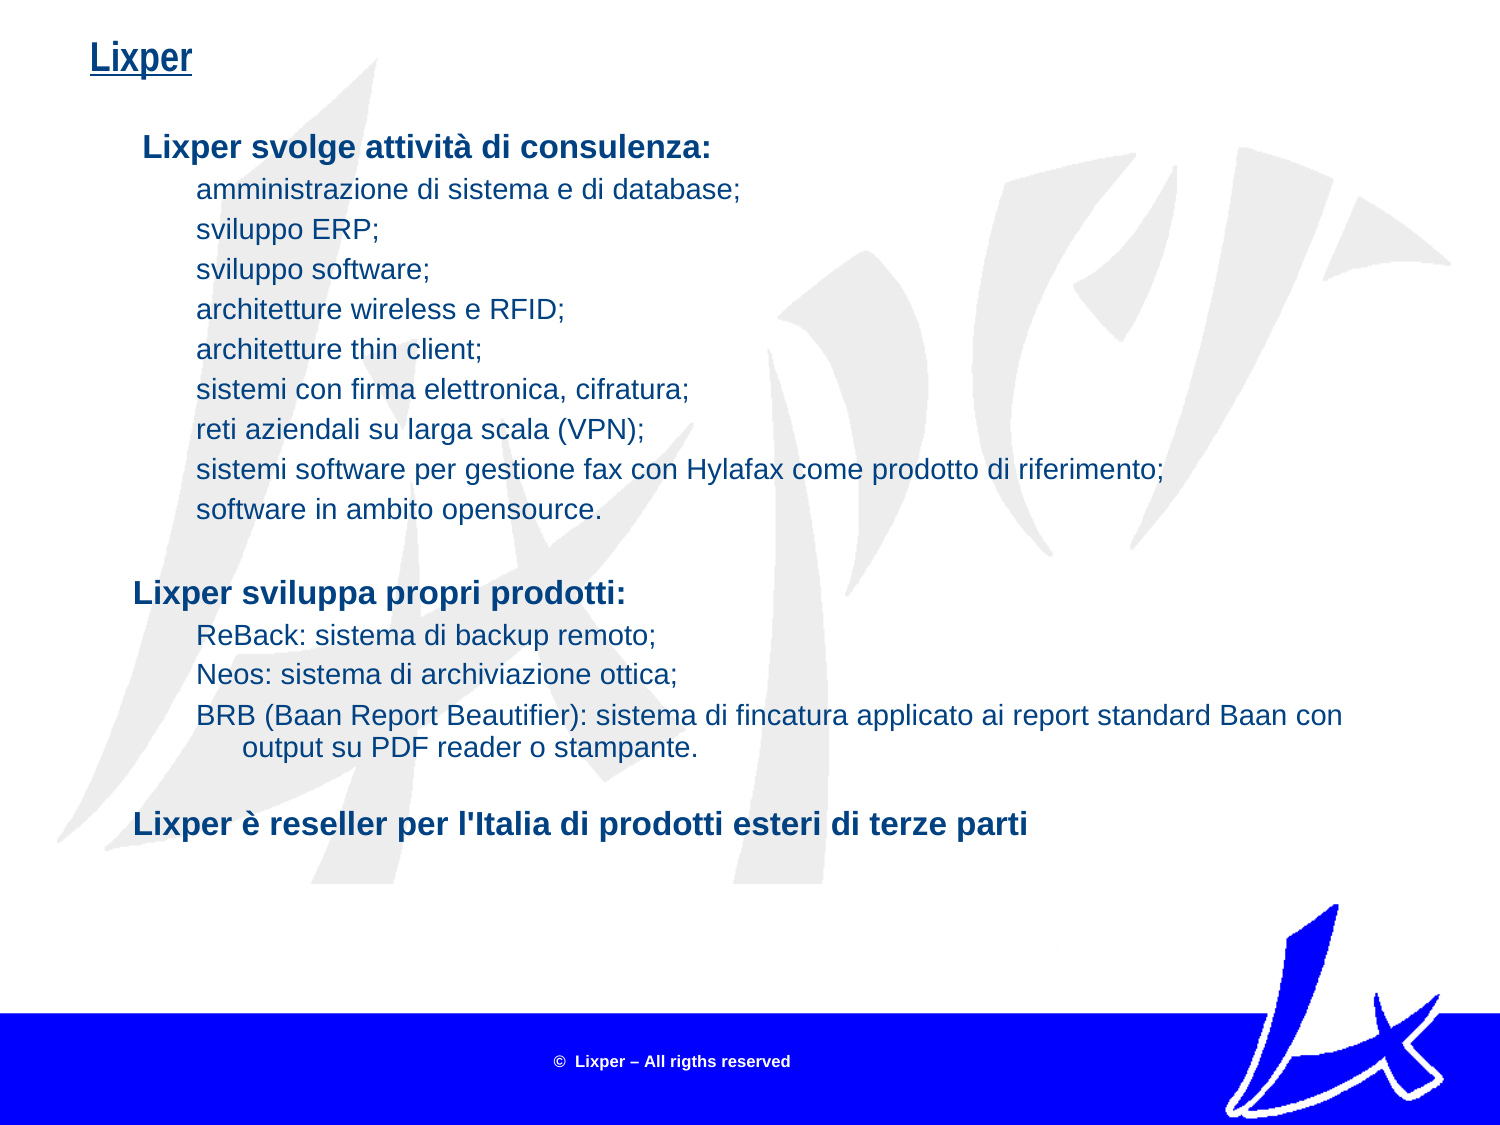

# Lixper
 Lixper svolge attività di consulenza:
amministrazione di sistema e di database;
sviluppo ERP;
sviluppo software;
architetture wireless e RFID;
architetture thin client;
sistemi con firma elettronica, cifratura;
reti aziendali su larga scala (VPN);
sistemi software per gestione fax con Hylafax come prodotto di riferimento;
software in ambito opensource.
Lixper sviluppa propri prodotti:
ReBack: sistema di backup remoto;
Neos: sistema di archiviazione ottica;
BRB (Baan Report Beautifier): sistema di fincatura applicato ai report standard Baan con output su PDF reader o stampante.
Lixper è reseller per l'Italia di prodotti esteri di terze parti